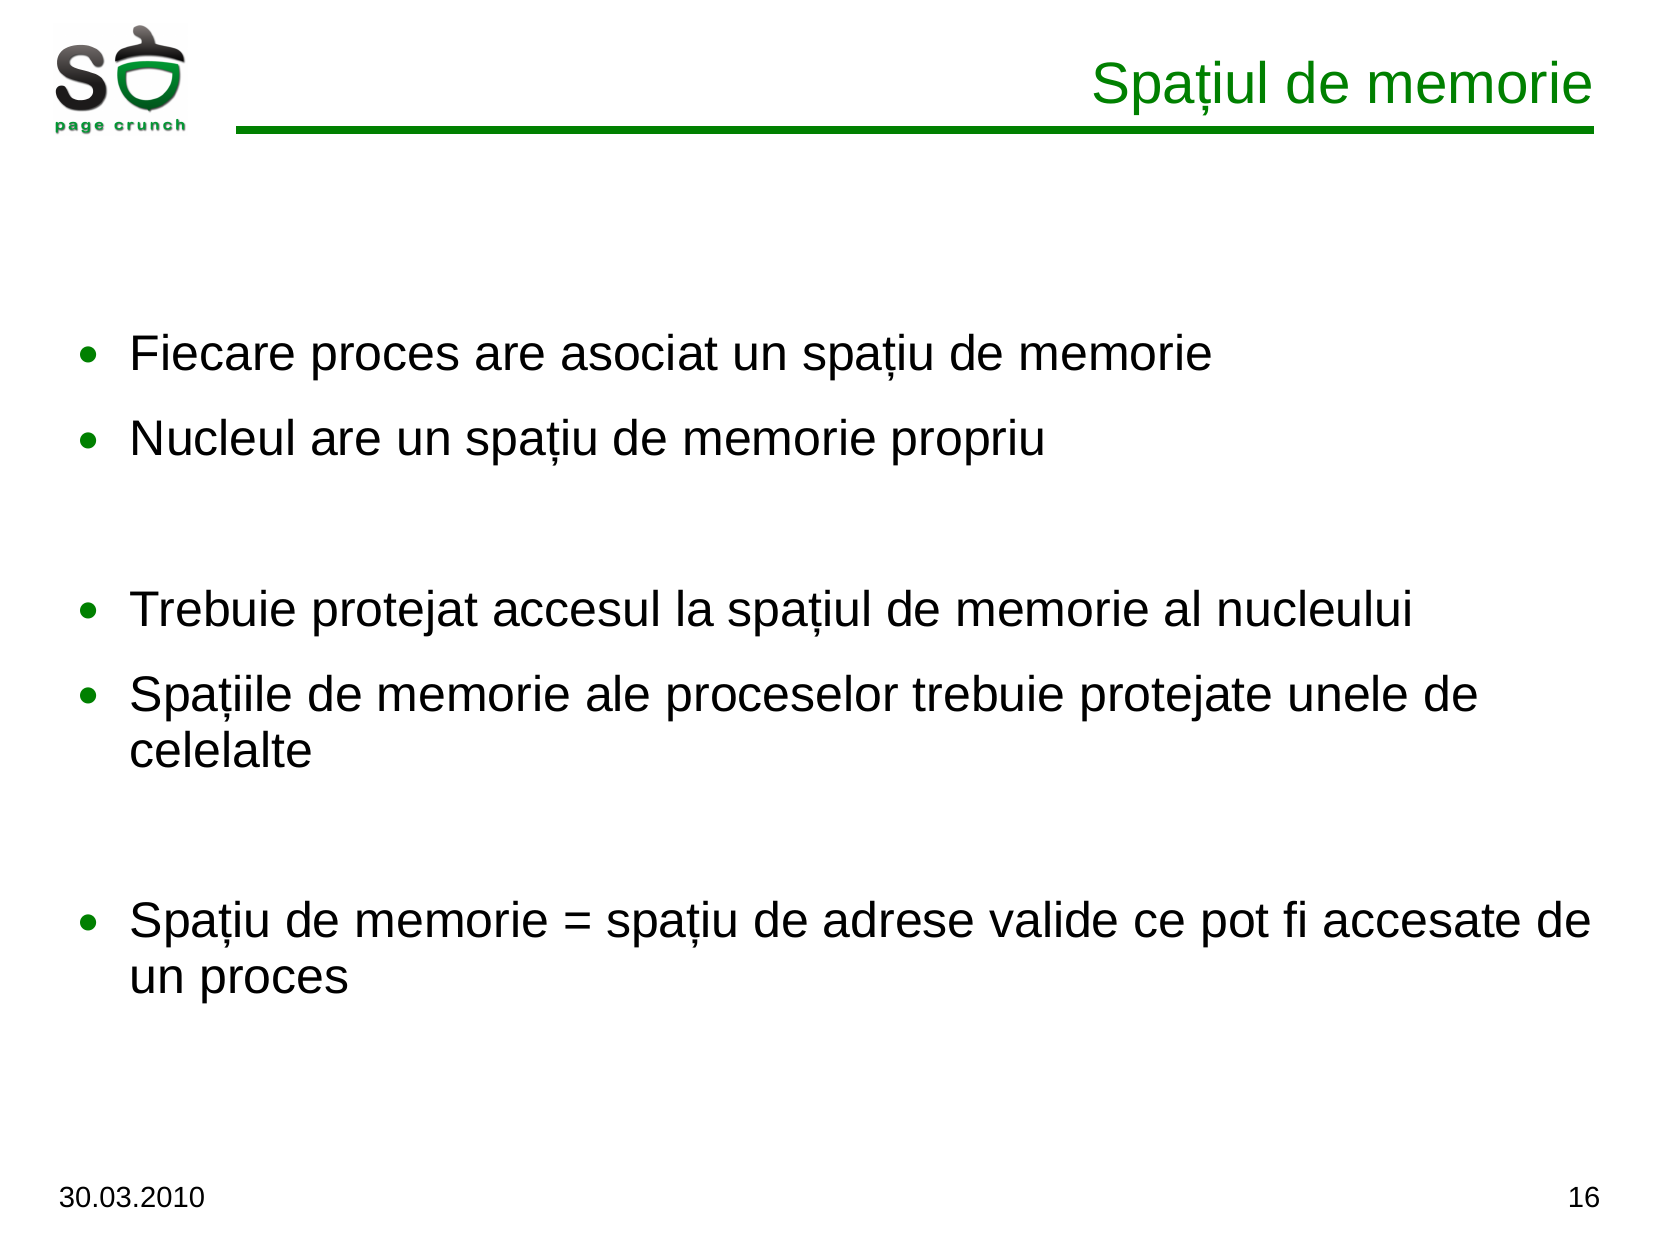

# Spațiul de memorie
Fiecare proces are asociat un spațiu de memorie
Nucleul are un spațiu de memorie propriu
Trebuie protejat accesul la spațiul de memorie al nucleului
Spațiile de memorie ale proceselor trebuie protejate unele de celelalte
Spațiu de memorie = spațiu de adrese valide ce pot fi accesate de un proces
30.03.2010
16